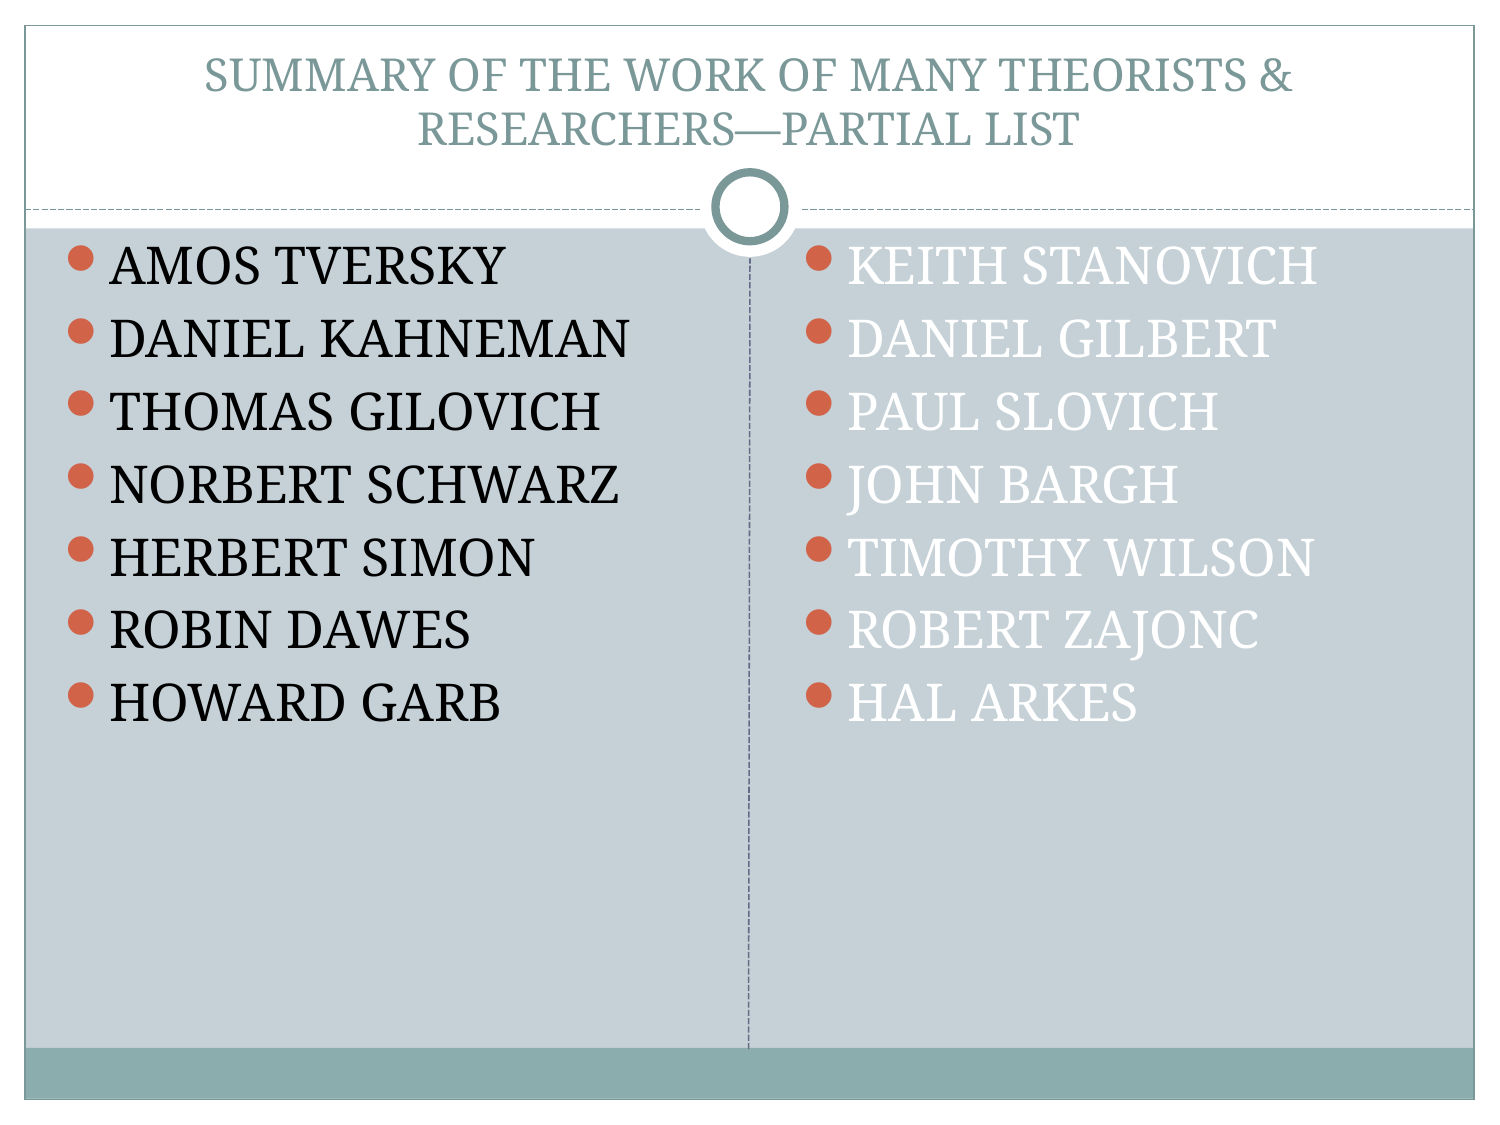

# SUMMARY OF THE WORK OF MANY THEORISTS & RESEARCHERS—PARTIAL LIST
AMOS TVERSKY
DANIEL KAHNEMAN
THOMAS GILOVICH
NORBERT SCHWARZ
HERBERT SIMON
ROBIN DAWES
HOWARD GARB
KEITH STANOVICH
DANIEL GILBERT
PAUL SLOVICH
JOHN BARGH
TIMOTHY WILSON
ROBERT ZAJONC
HAL ARKES